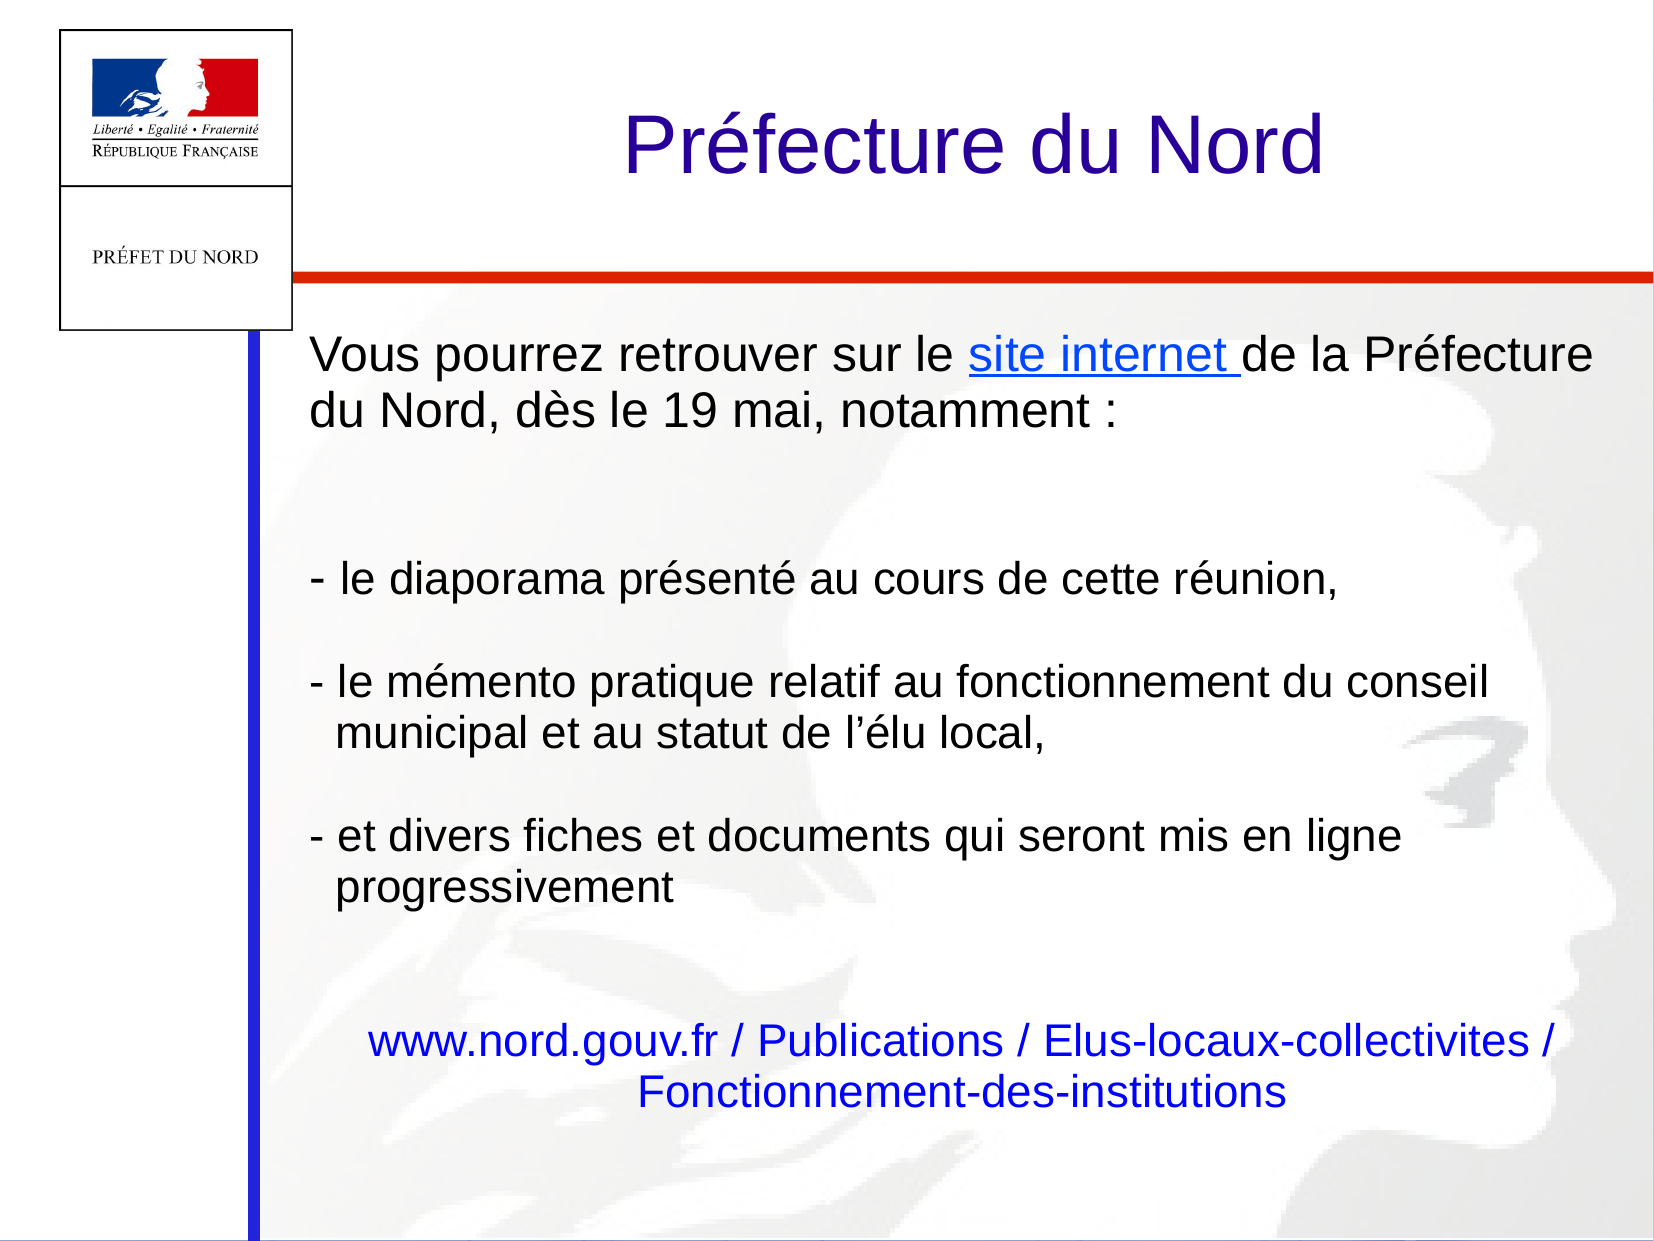

# Préfecture du Nord
Vous pourrez retrouver sur le site internet de la Préfecture du Nord, dès le 19 mai, notamment :
- le diaporama présenté au cours de cette réunion,
- le mémento pratique relatif au fonctionnement du conseil
 municipal et au statut de l’élu local,
- et divers fiches et documents qui seront mis en ligne
 progressivement
www.nord.gouv.fr / Publications / Elus-locaux-collectivites / Fonctionnement-des-institutions